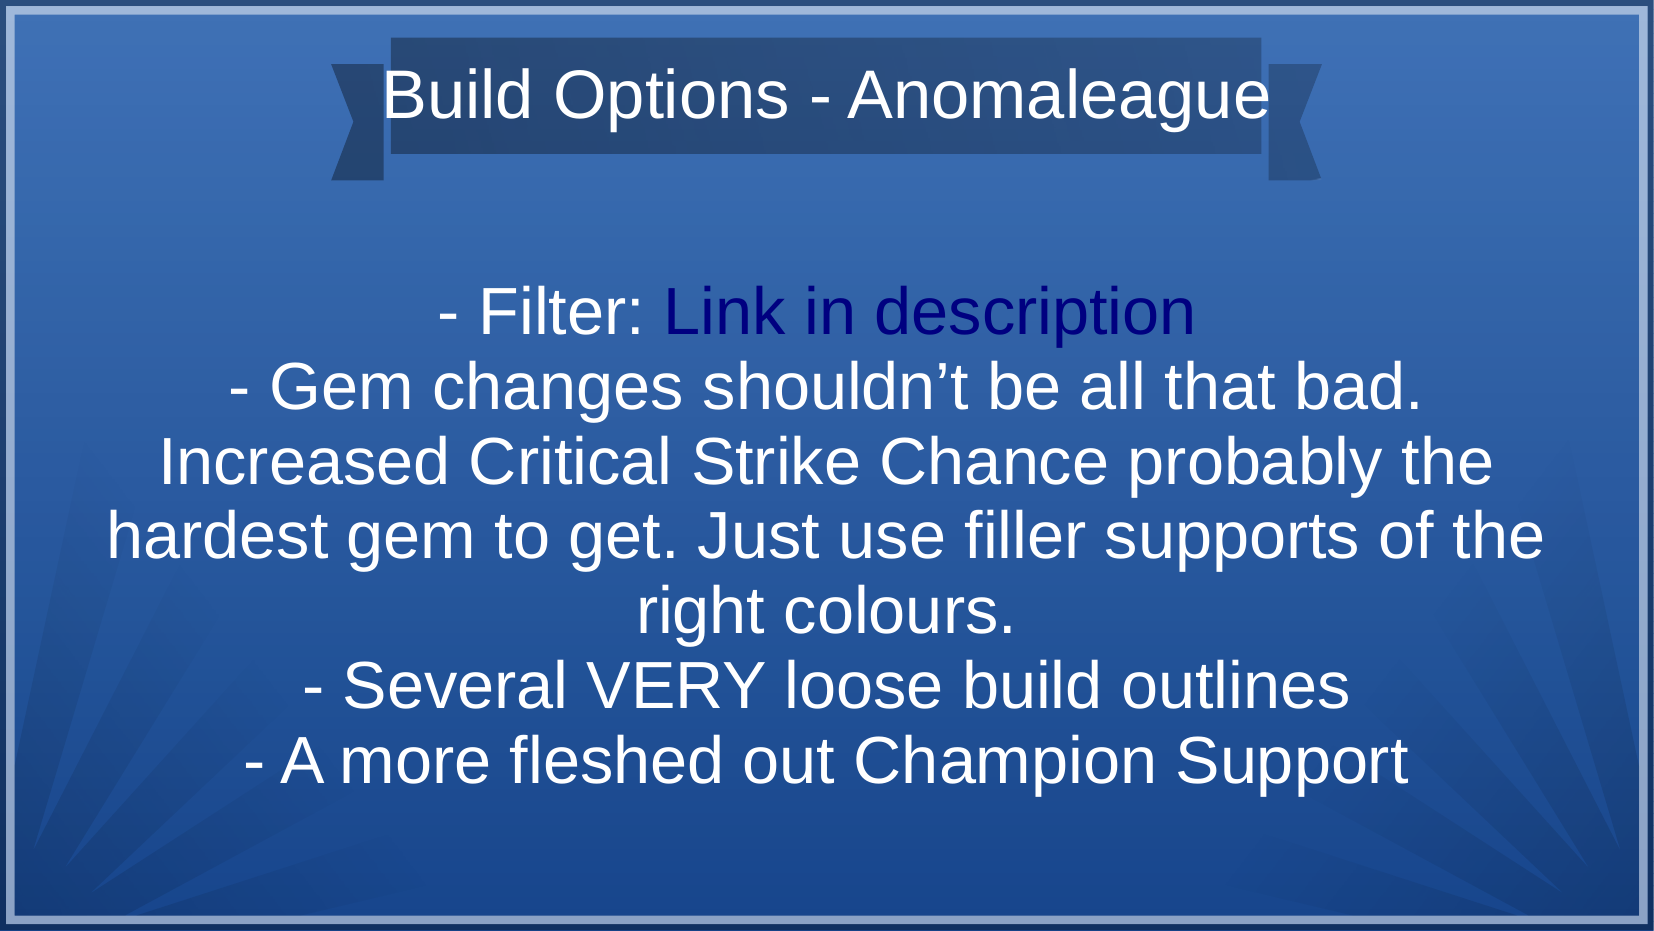

# Build Options - Anomaleague
- Filter: Link in description
- Gem changes shouldn’t be all that bad. Increased Critical Strike Chance probably the hardest gem to get. Just use filler supports of the right colours.
- Several VERY loose build outlines
- A more fleshed out Champion Support